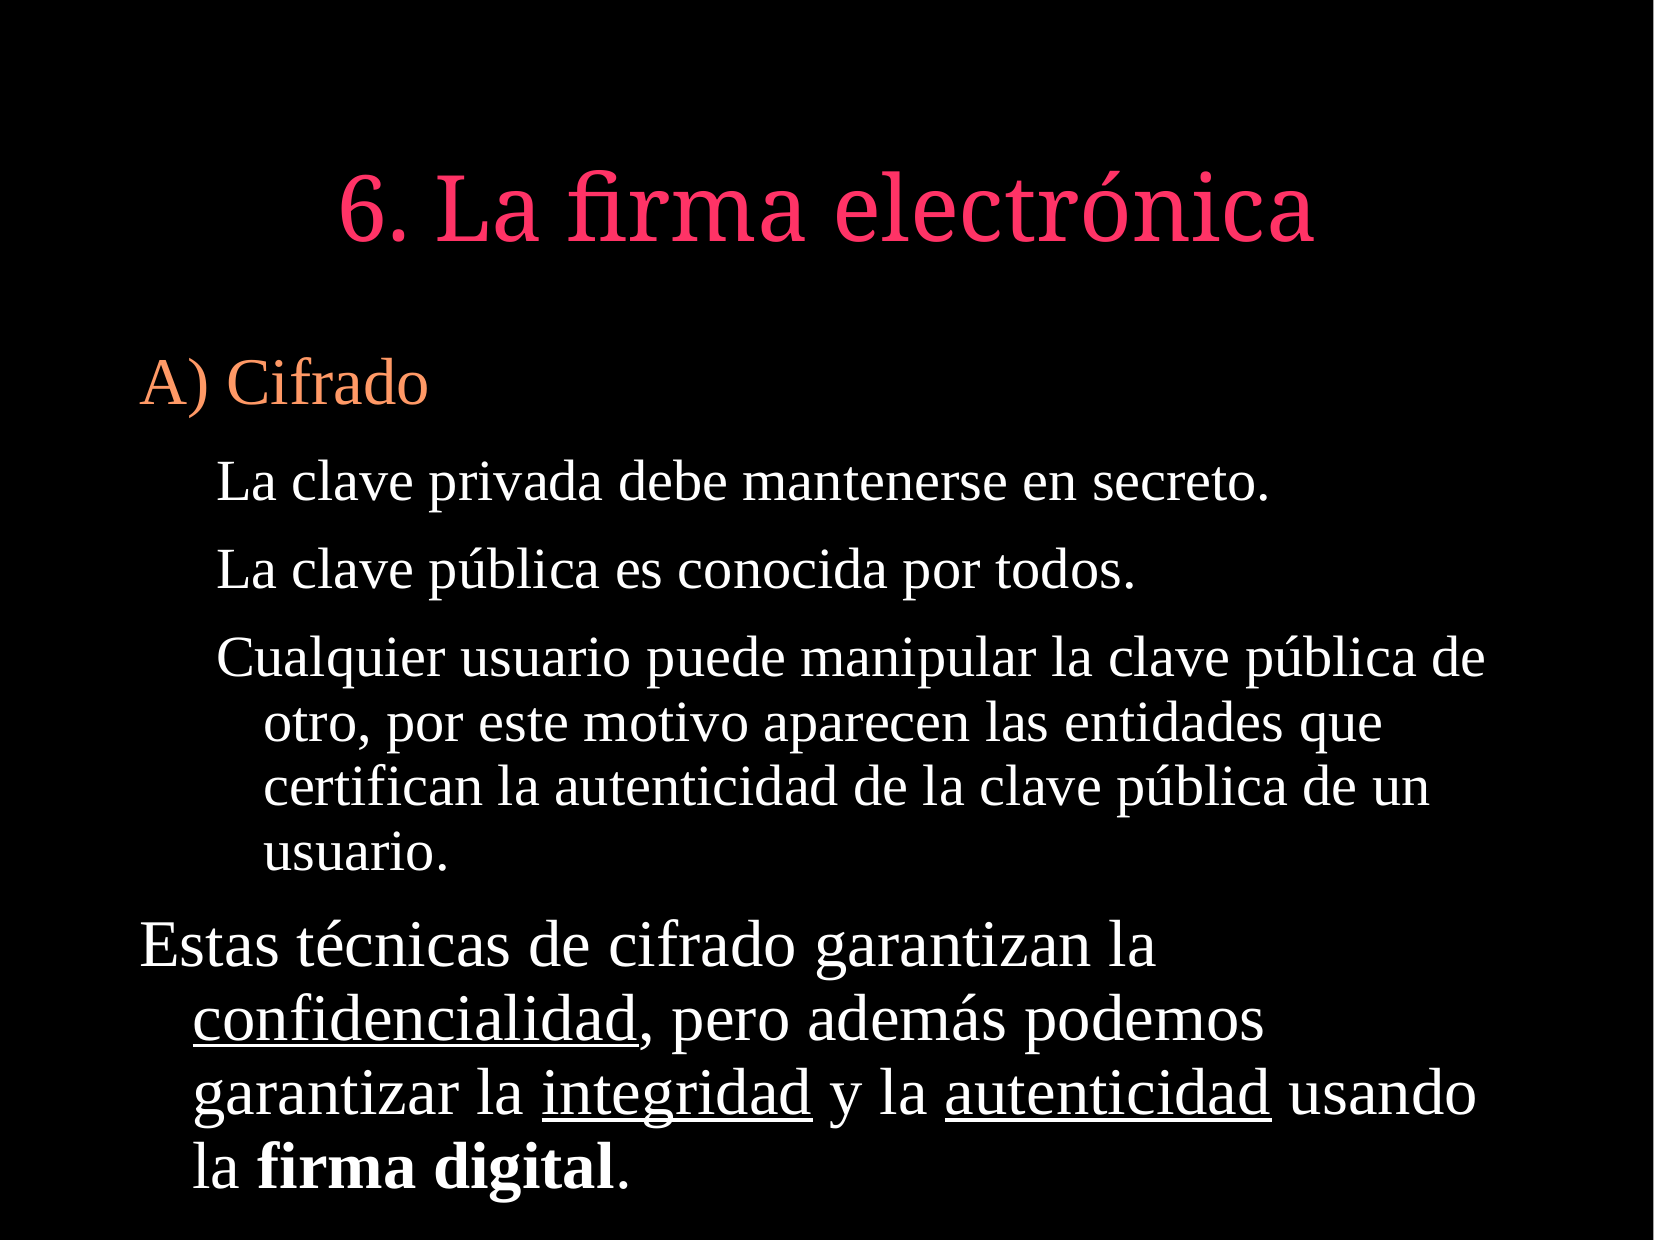

# 6. La firma electrónica
A) Cifrado
La clave privada debe mantenerse en secreto.
La clave pública es conocida por todos.
Cualquier usuario puede manipular la clave pública de otro, por este motivo aparecen las entidades que certifican la autenticidad de la clave pública de un usuario.
Estas técnicas de cifrado garantizan la confidencialidad, pero además podemos garantizar la integridad y la autenticidad usando la firma digital.